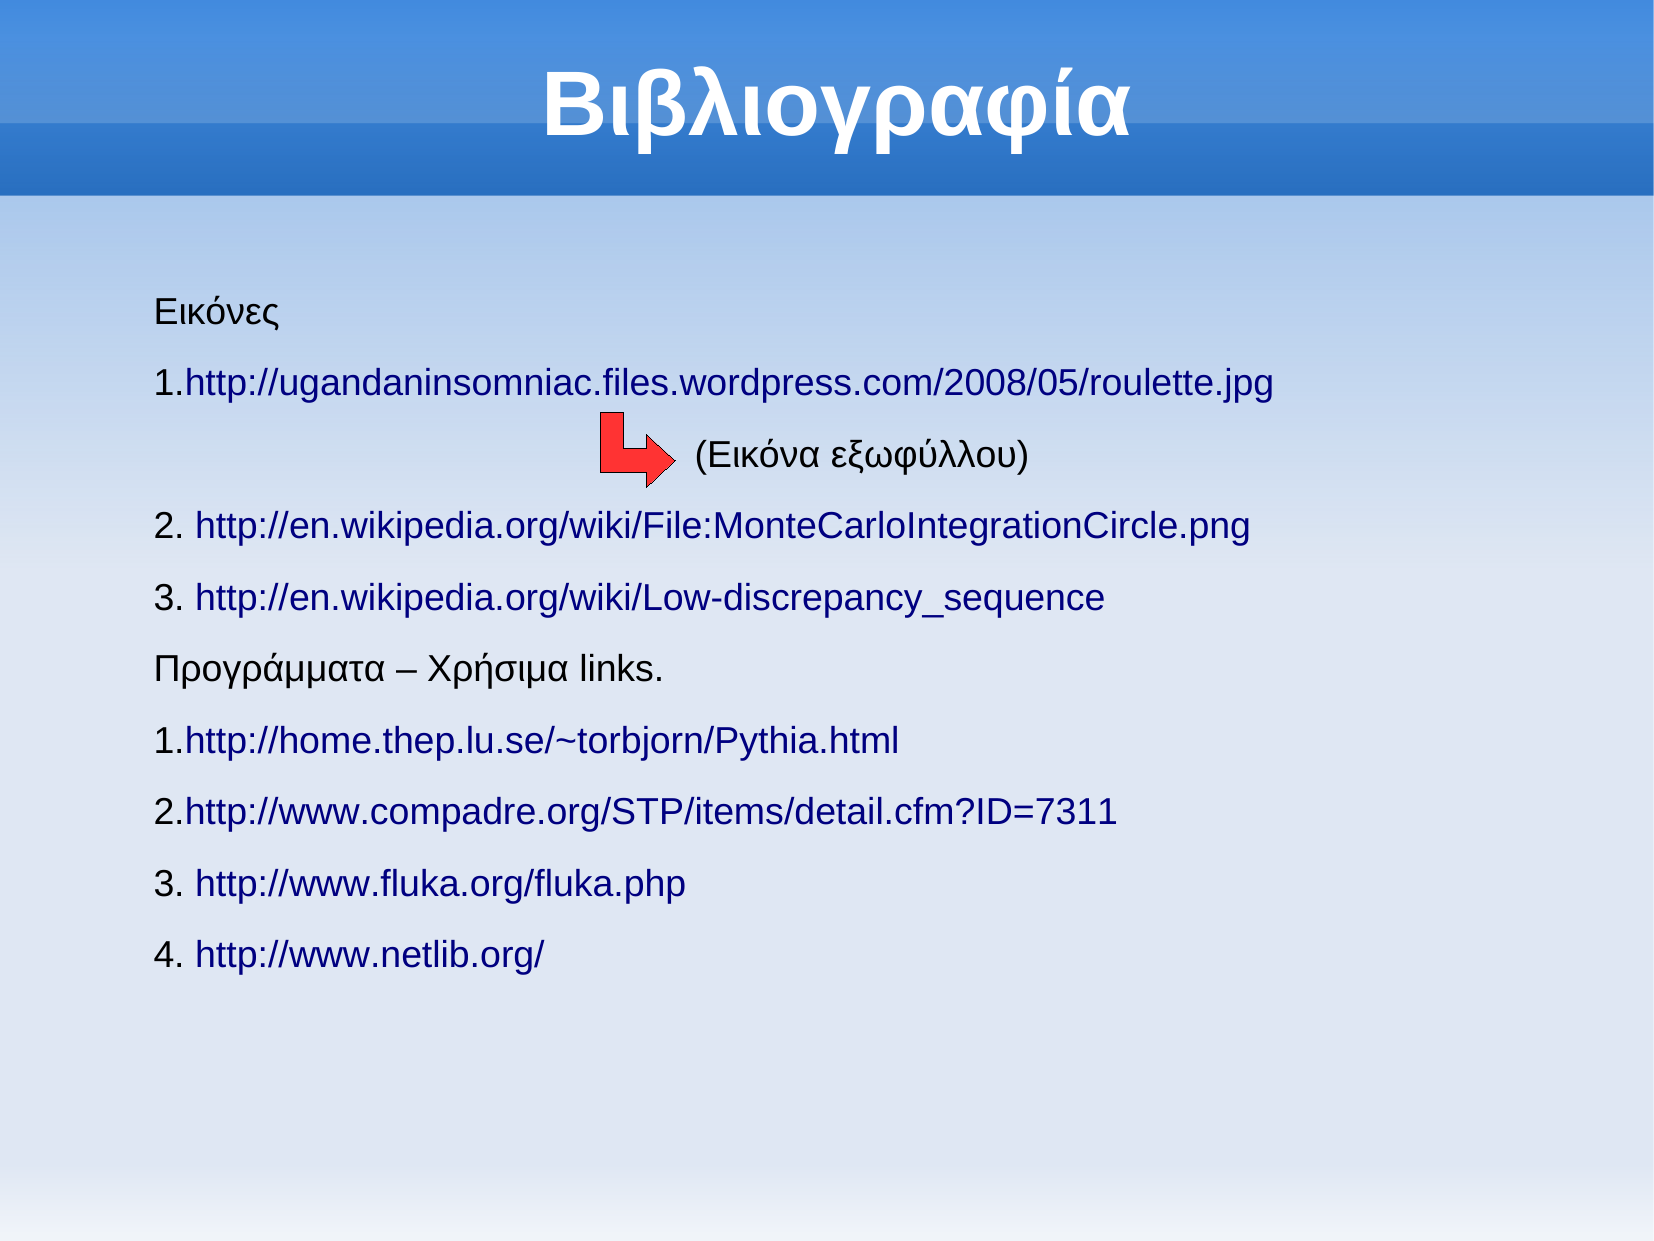

# Βιβλιογραφία
Εικόνες
1.http://ugandaninsomniac.files.wordpress.com/2008/05/roulette.jpg
(Εικόνα εξωφύλλου)
2. http://en.wikipedia.org/wiki/File:MonteCarloIntegrationCircle.png
3. http://en.wikipedia.org/wiki/Low-discrepancy_sequence
Προγράμματα – Χρήσιμα links.
1.http://home.thep.lu.se/~torbjorn/Pythia.html
2.http://www.compadre.org/STP/items/detail.cfm?ID=7311
3. http://www.fluka.org/fluka.php
4. http://www.netlib.org/